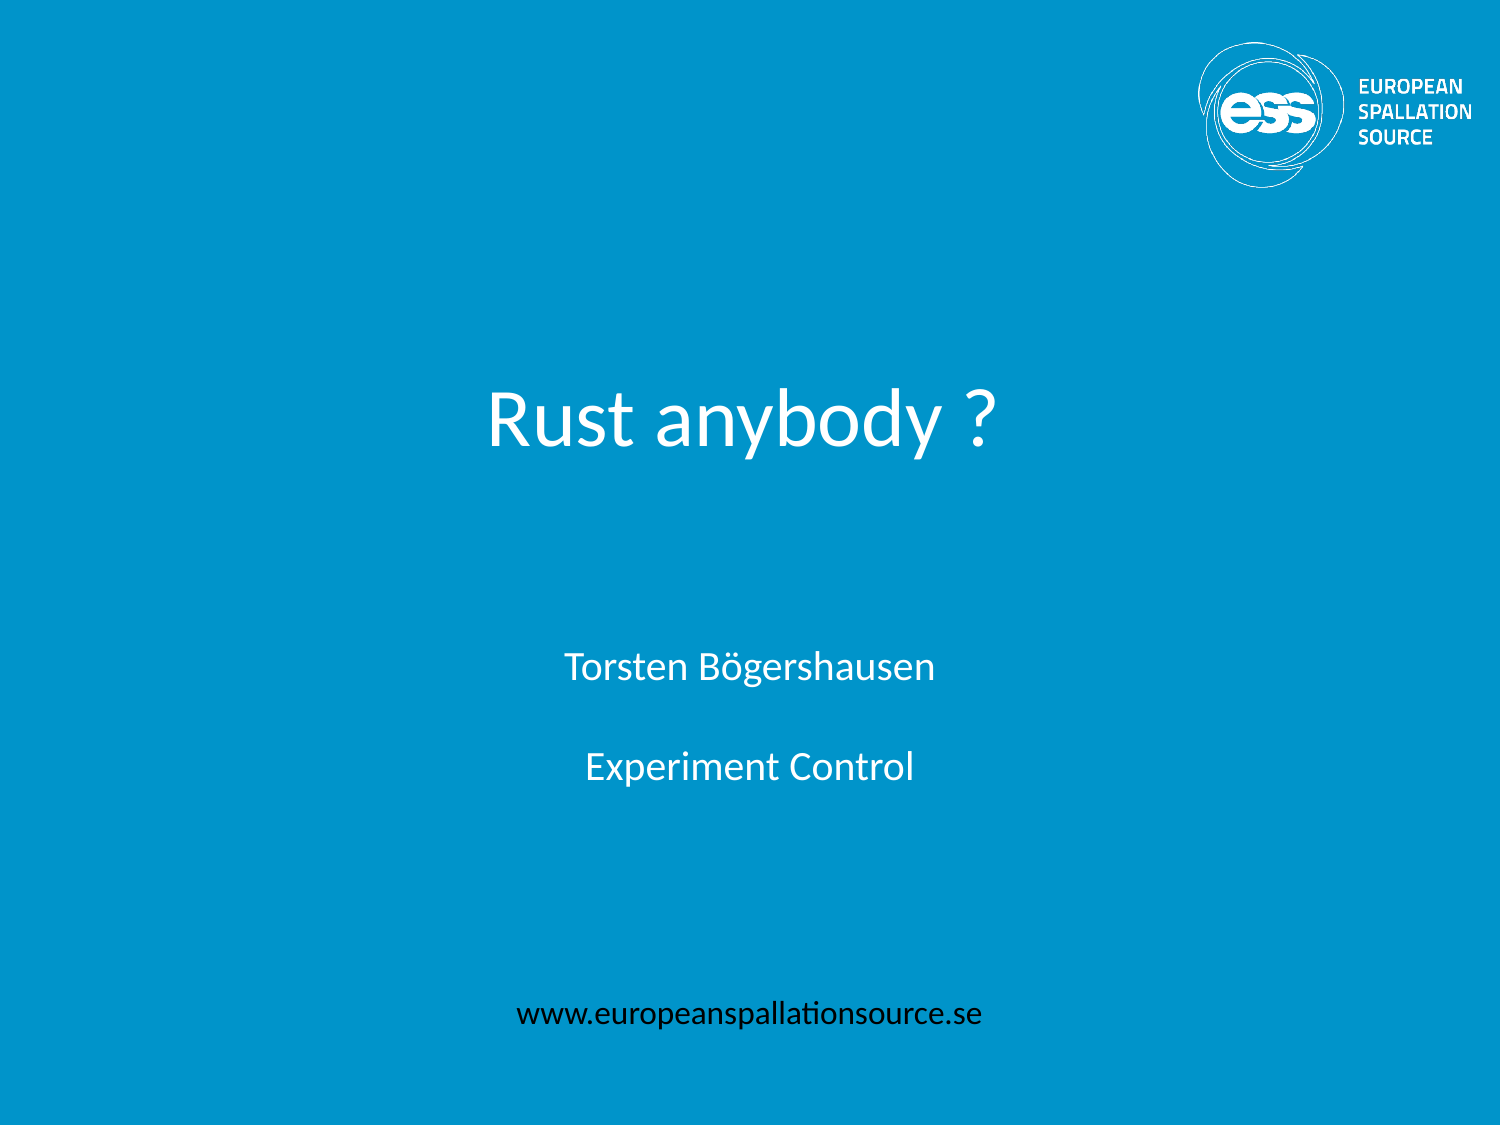

# Rust anybody ?
Torsten Bögershausen
Experiment Control
www.europeanspallationsource.se